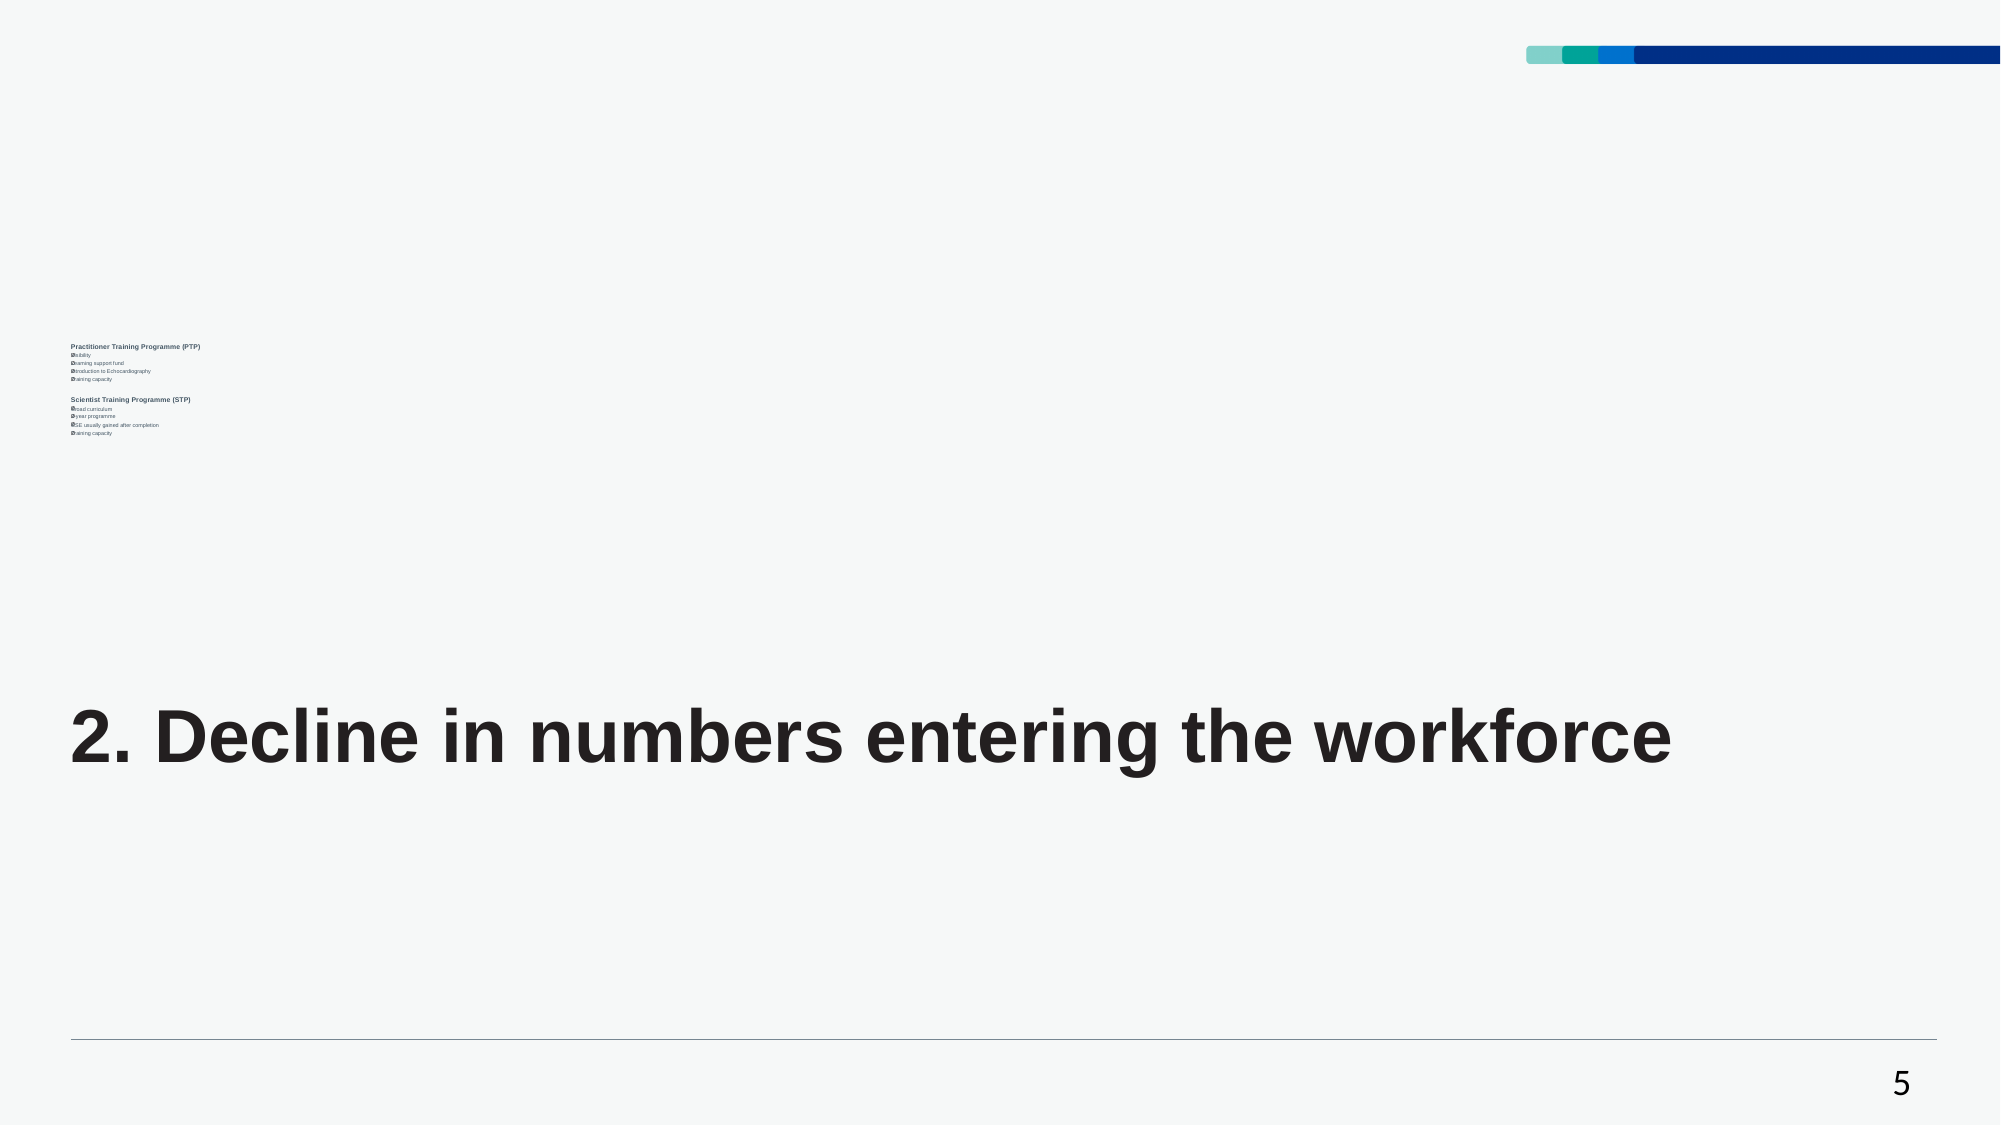

# Practitioner Training Programme (PTP)
Visibility
Learning support fund
Introduction to Echocardiography
Training capacity
Scientist Training Programme (STP)
Broad curriculum
3-year programme
BSE usually gained after completion
Training capacity
2. Decline in numbers entering the workforce